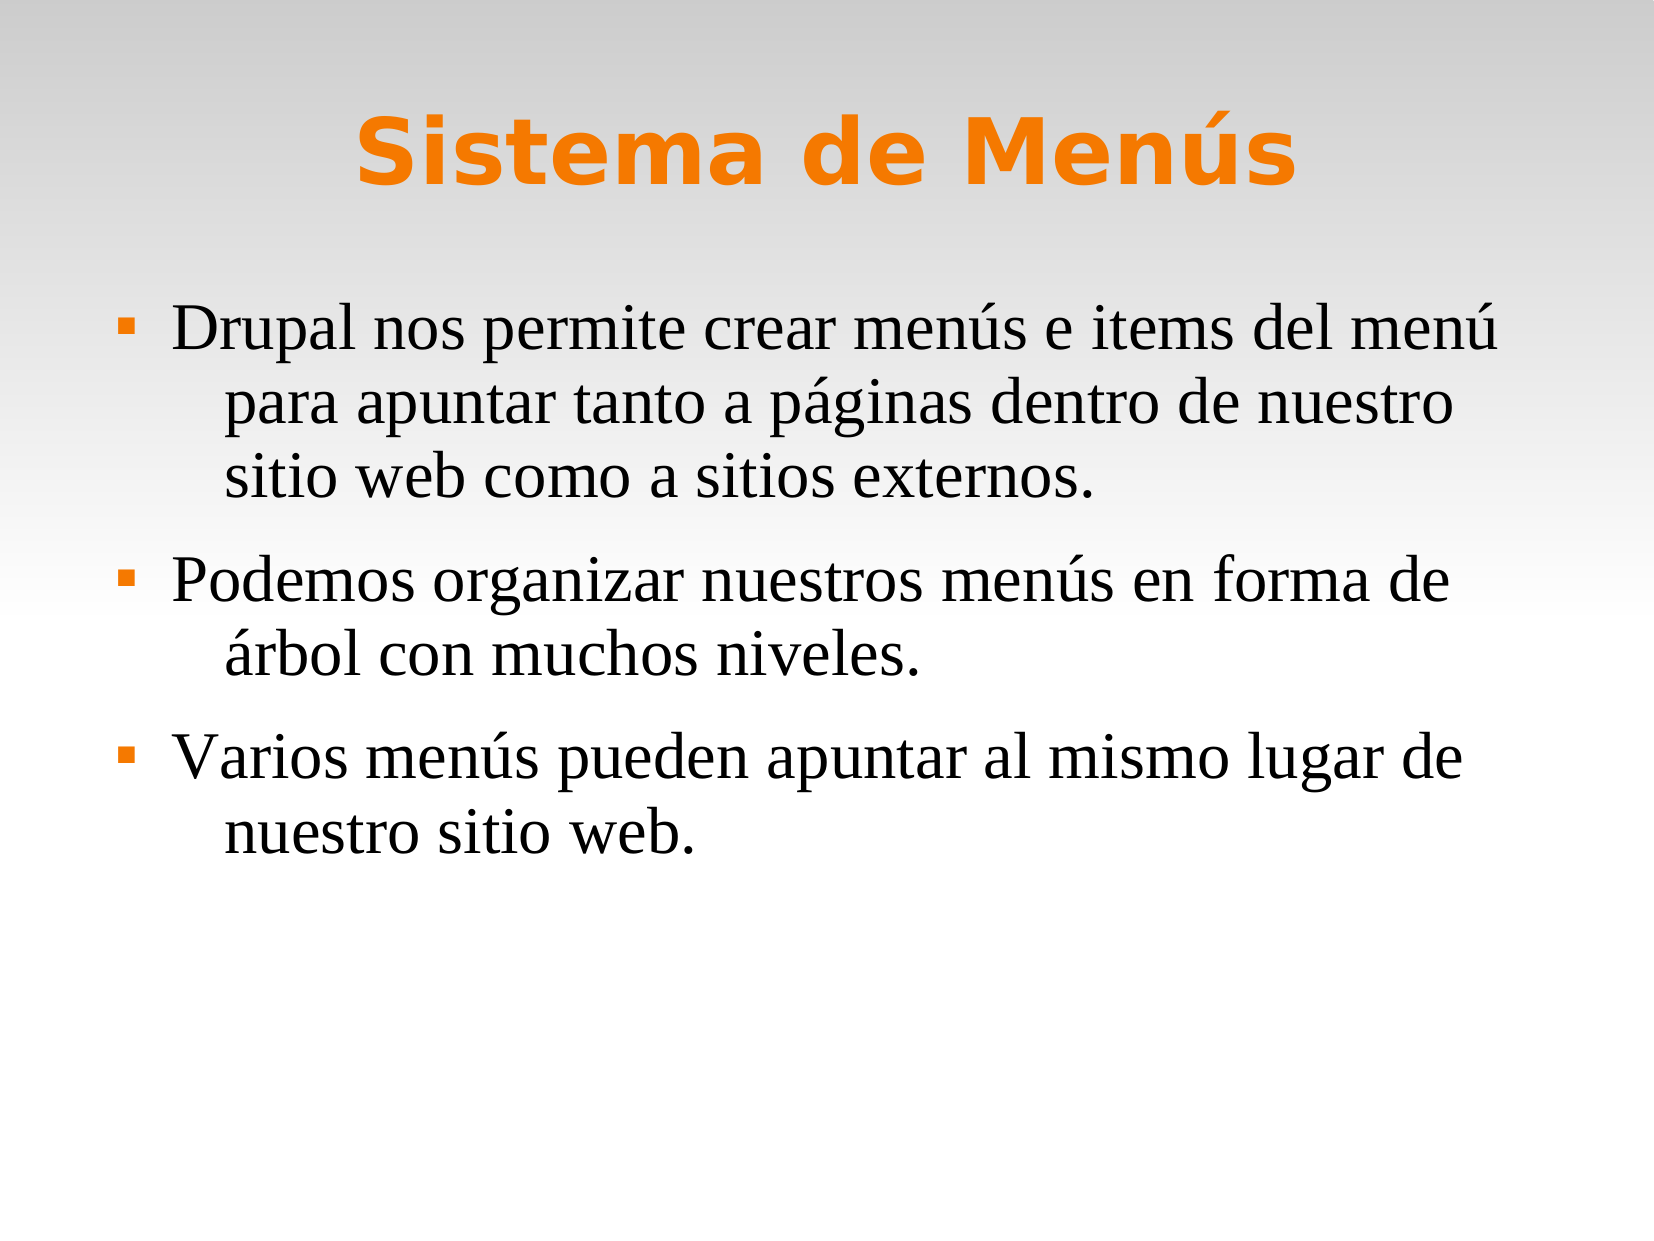

# Sistema de Menús
Drupal nos permite crear menús e items del menú para apuntar tanto a páginas dentro de nuestro sitio web como a sitios externos.
Podemos organizar nuestros menús en forma de árbol con muchos niveles.
Varios menús pueden apuntar al mismo lugar de nuestro sitio web.